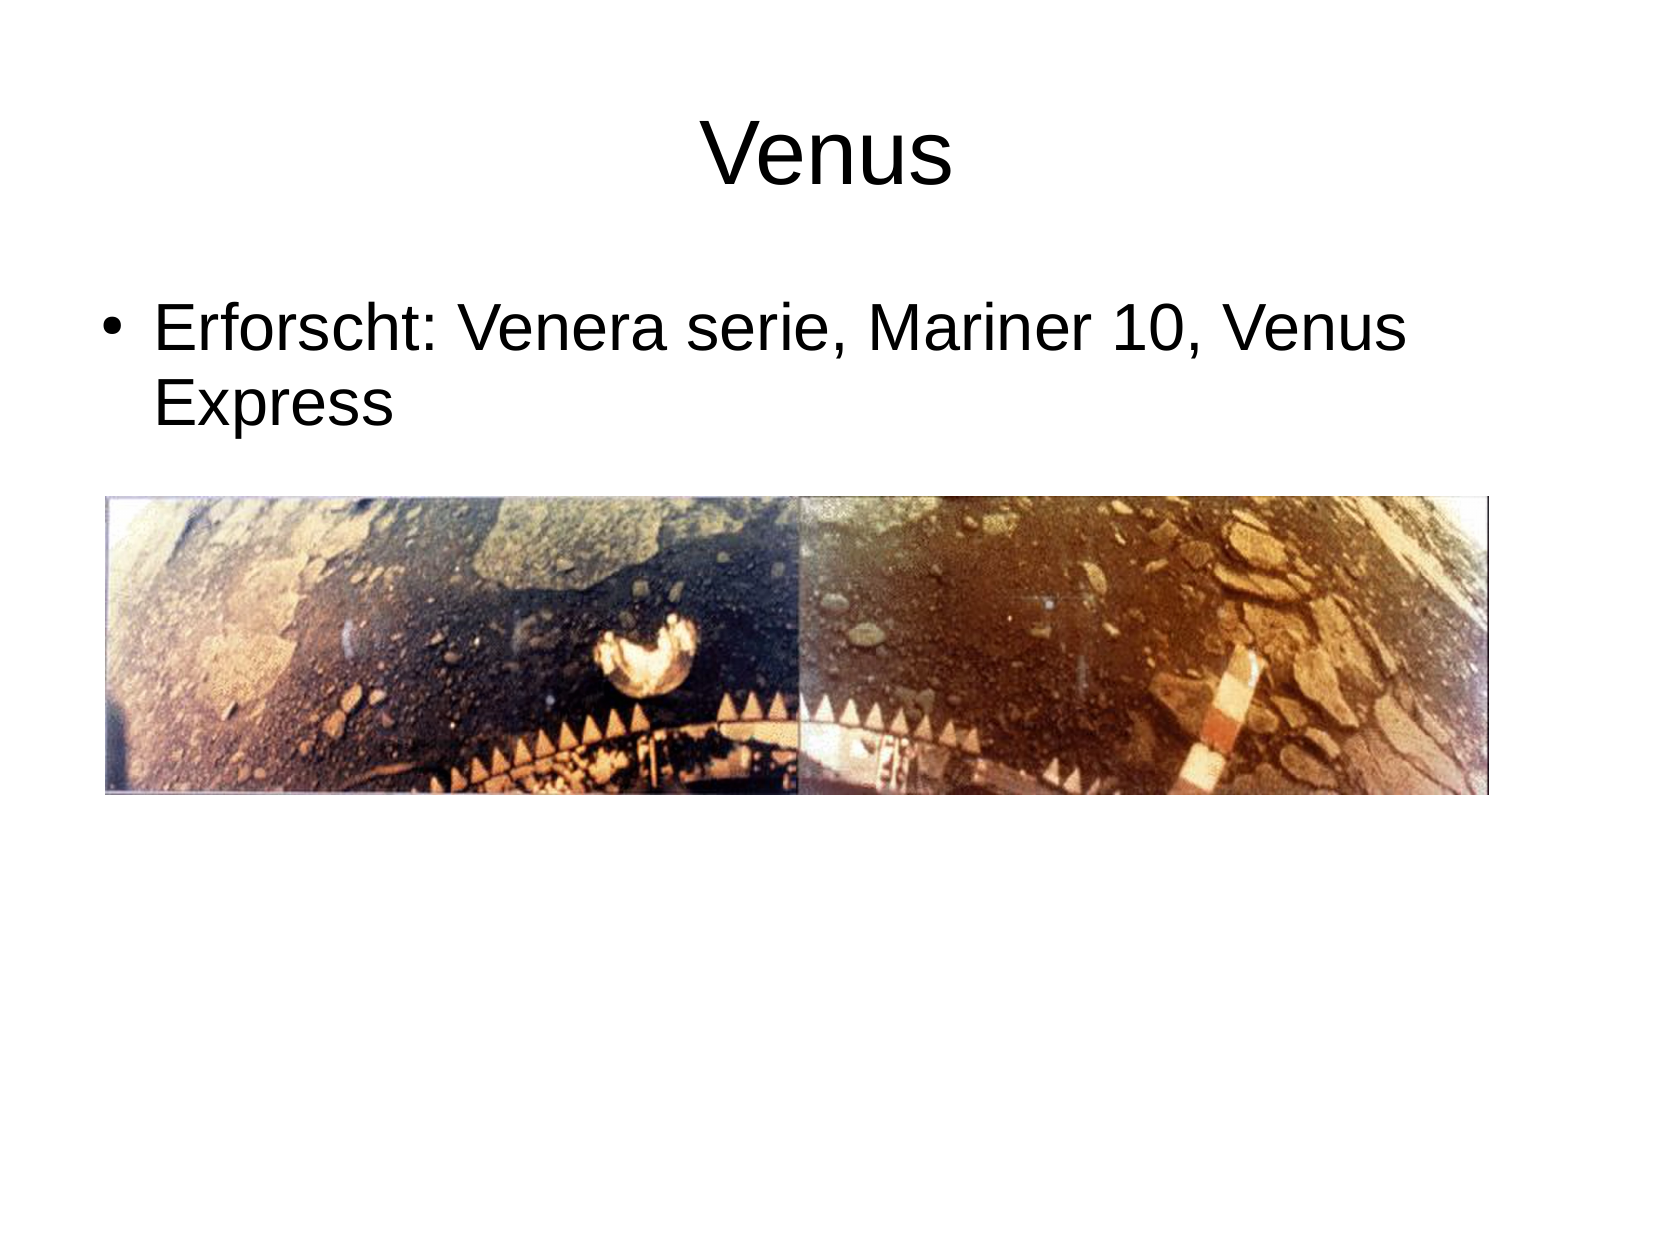

# Venus
Erforscht: Venera serie, Mariner 10, Venus Express